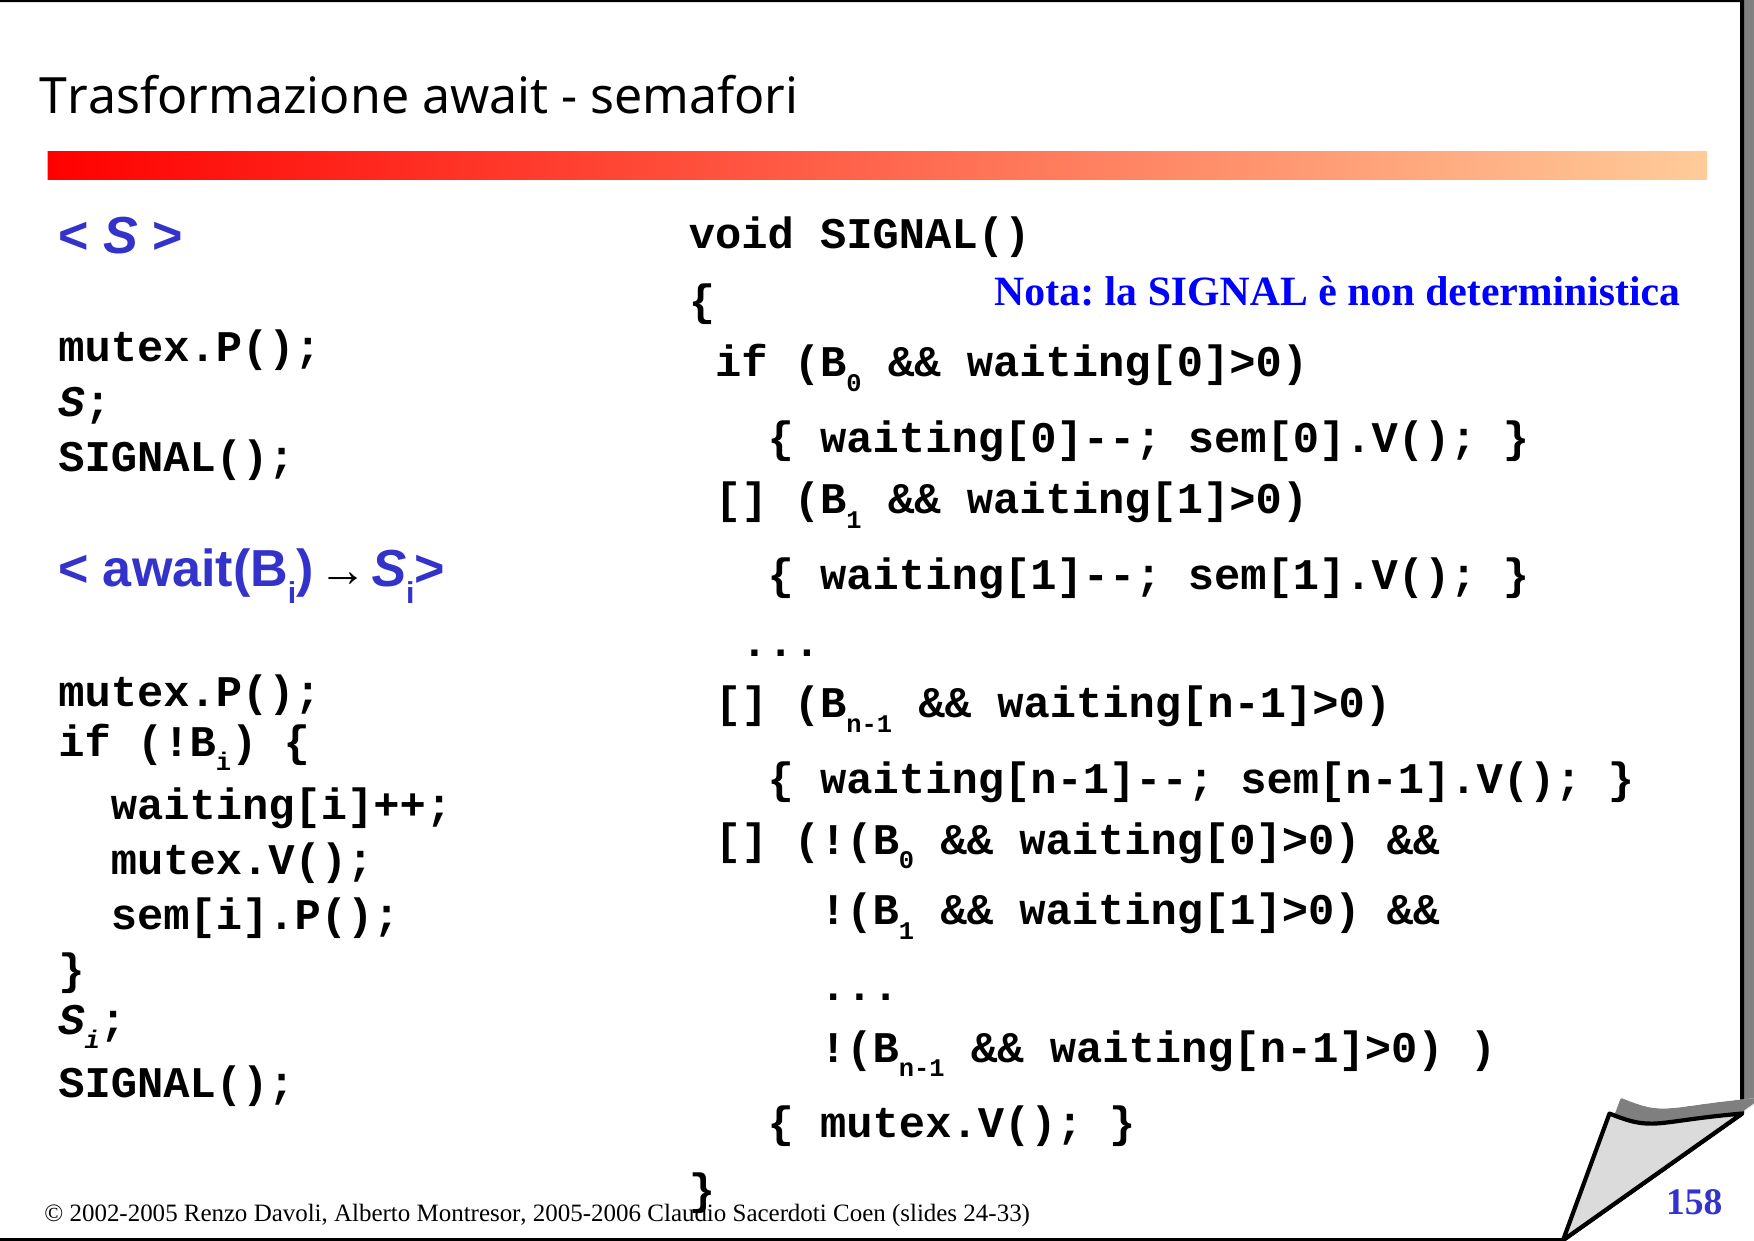

# Trasformazione await - semafori
< S >
mutex.P();
S;
SIGNAL();
< await(Bi) → Si>
mutex.P();
if (!Bi) {
 waiting[i]++;
 mutex.V();
 sem[i].P();
}
Si;
SIGNAL();
void SIGNAL()
{
 if (B0 && waiting[0]>0)
 { waiting[0]--; sem[0].V(); }
 [] (B1 && waiting[1]>0)
 { waiting[1]--; sem[1].V(); }
 ...
 [] (Bn-1 && waiting[n-1]>0)
 { waiting[n-1]--; sem[n-1].V(); }
 [] (!(B0 && waiting[0]>0) &&
 !(B1 && waiting[1]>0) &&
 ...
 !(Bn-1 && waiting[n-1]>0) )
 { mutex.V(); }
}
Nota: la SIGNAL è non deterministica